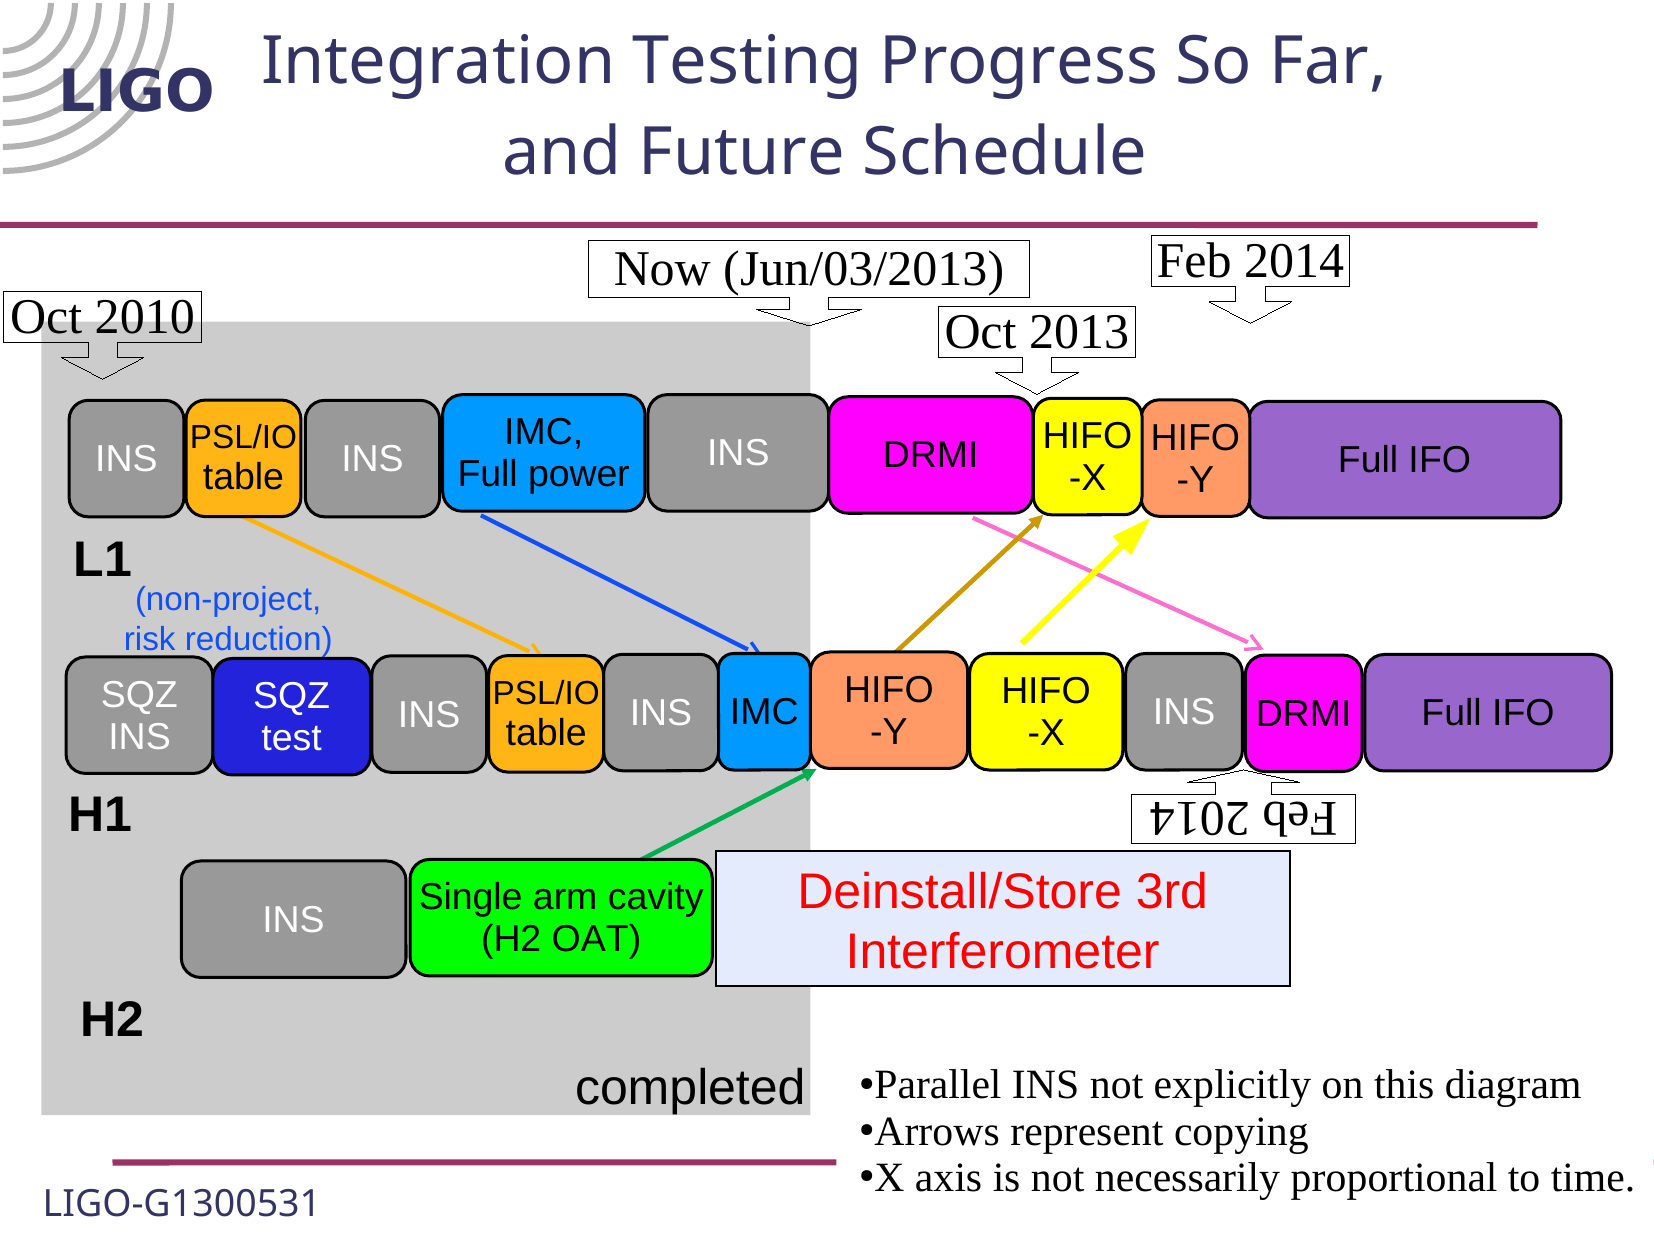

# Integration Testing Progress So Far, and Future Schedule
Feb 2014
Now (Jun/03/2013)
Oct 2010
Oct 2013
INS
IMC,
Full power
DRMI
HIFO
-X
HIFO
-Y
PSL/IO
table
INS
INS
Full IFO
L1
(non-project, risk reduction)
HIFO
-Y
IMC
HIFO
-X
INS
INS
Full IFO
DRMI
PSL/IO
table
INS
SQZ
INS
SQZ
test
Feb 2014
H1
Deinstall/Store 3rd Interferometer
Single arm cavity
(H2 OAT)
INS
H2
completed
Parallel INS not explicitly on this diagram
Arrows represent copying
X axis is not necessarily proportional to time.